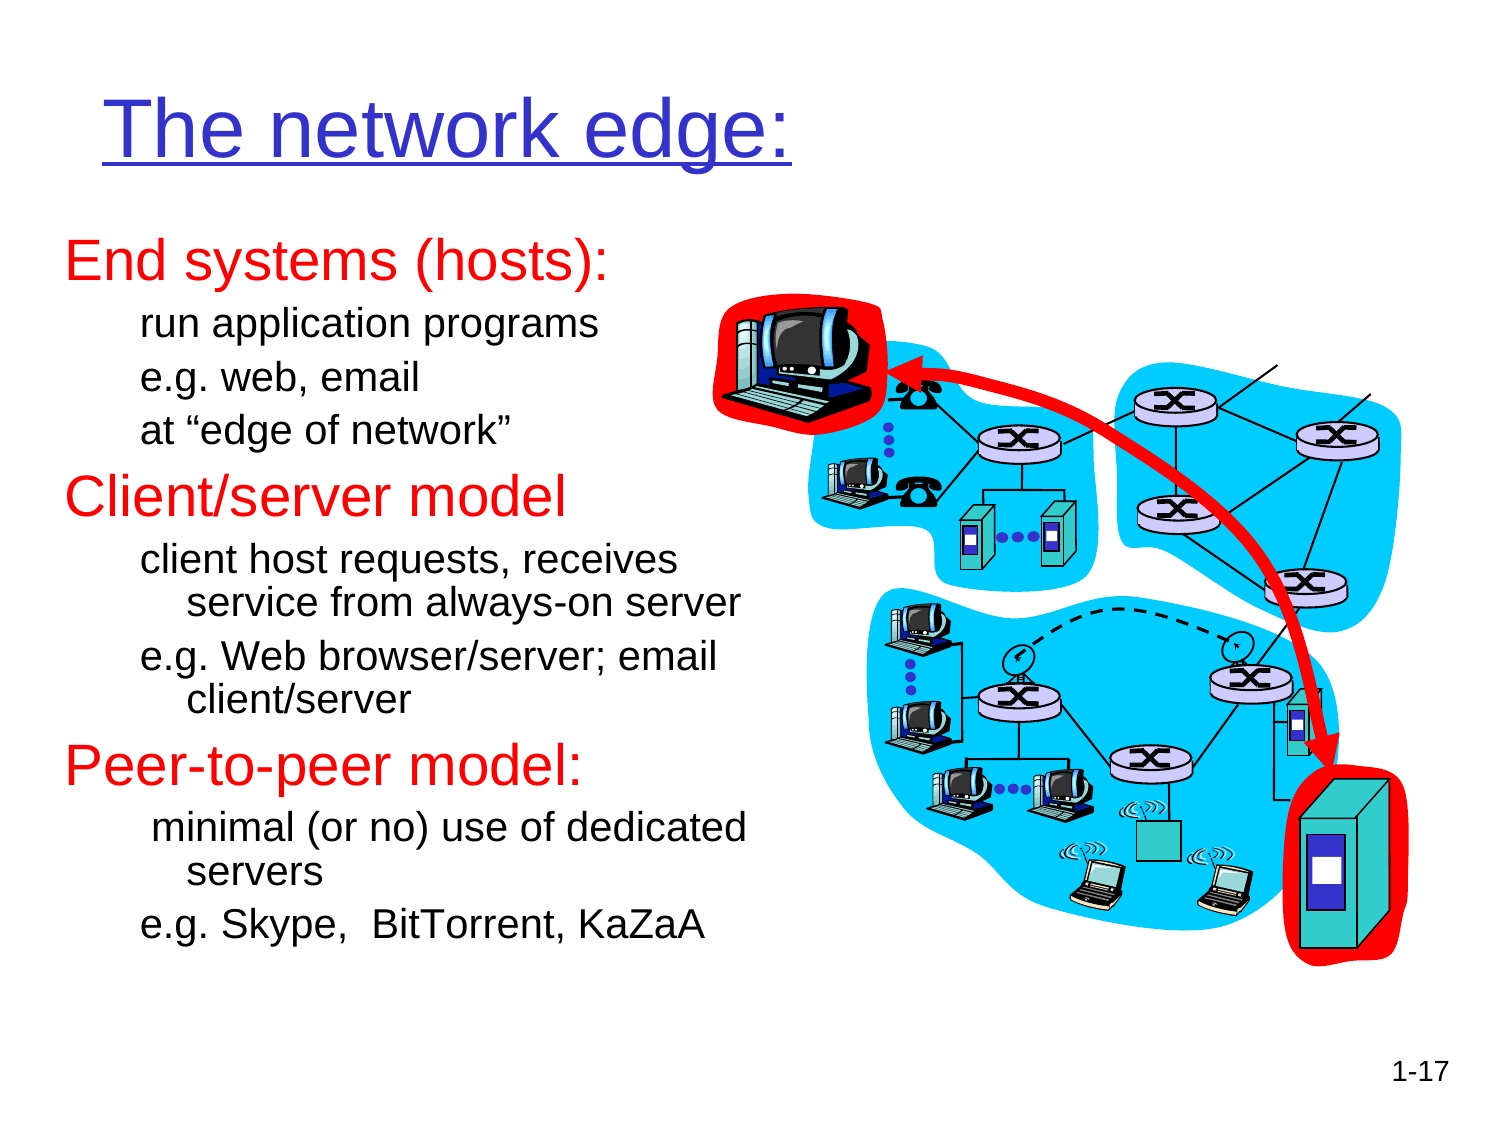

# The network edge:
End systems (hosts):
run application programs
e.g. web, email
at “edge of network”
Client/server model
client host requests, receives service from always-on server
e.g. Web browser/server; email client/server
Peer-to-peer model:
 minimal (or no) use of dedicated servers
e.g. Skype, BitTorrent, KaZaA
17